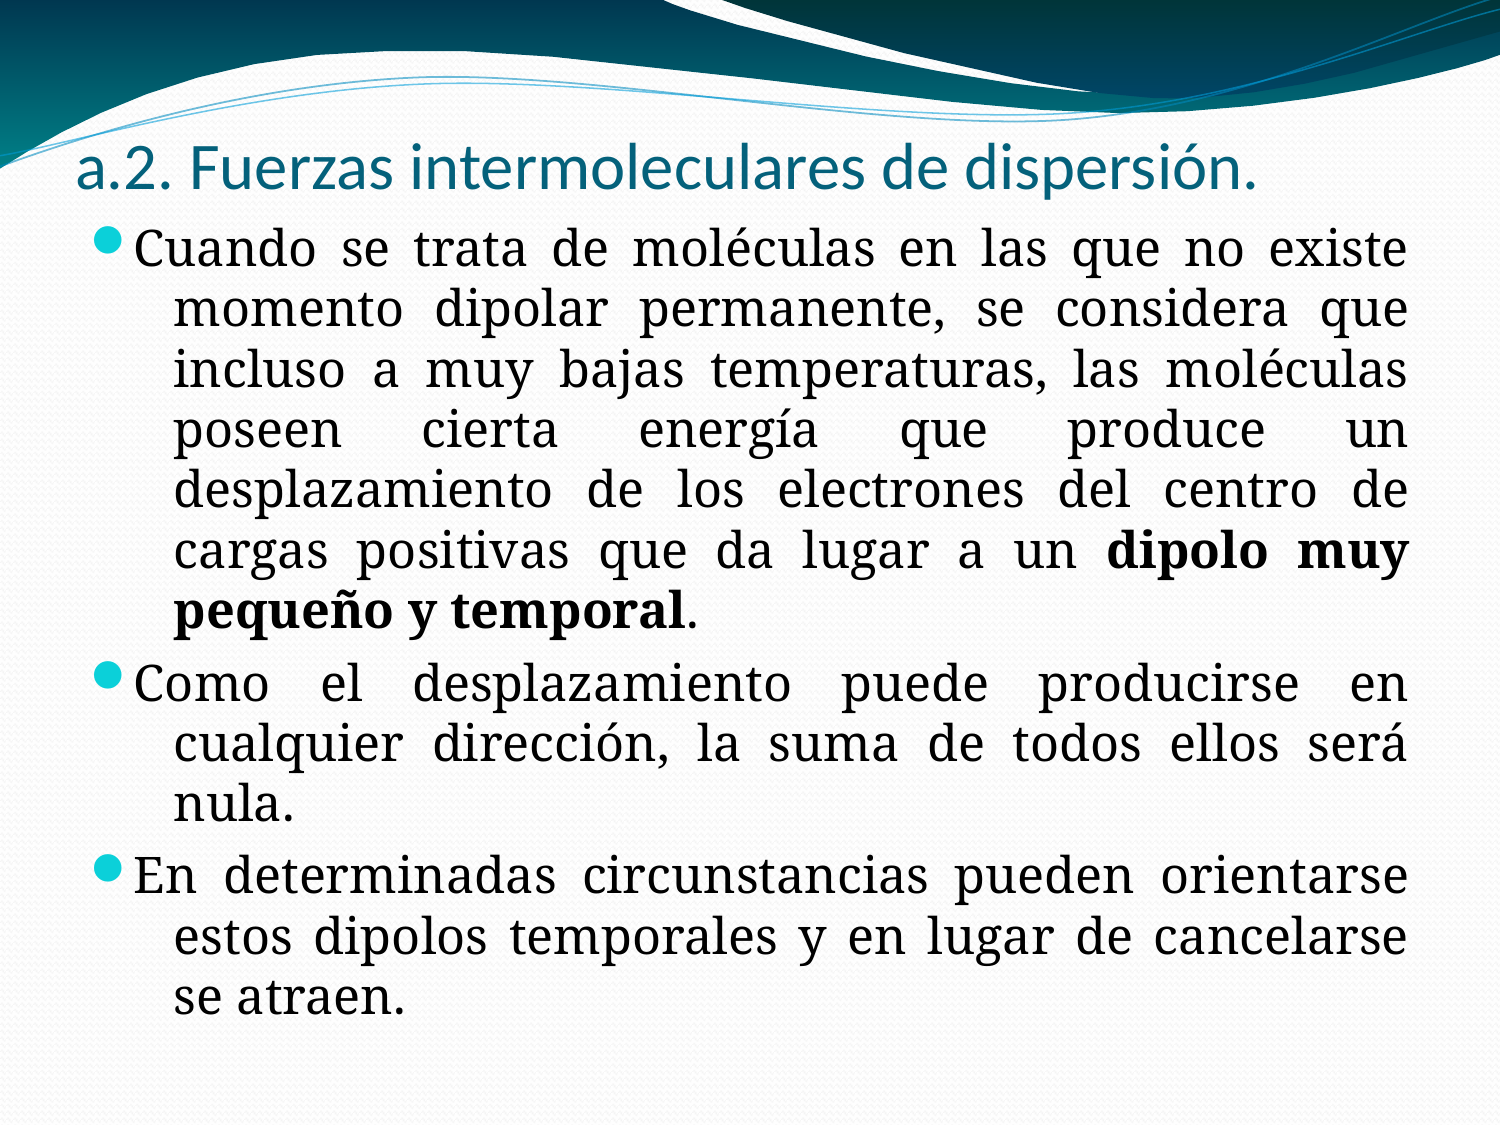

# a.2. Fuerzas intermoleculares de dispersión.
Cuando se trata de moléculas en las que no existe momento dipolar permanente, se considera que incluso a muy bajas temperaturas, las moléculas poseen cierta energía que produce un desplazamiento de los electrones del centro de cargas positivas que da lugar a un dipolo muy pequeño y temporal.
Como el desplazamiento puede producirse en cualquier dirección, la suma de todos ellos será nula.
En determinadas circunstancias pueden orientarse estos dipolos temporales y en lugar de cancelarse se atraen.